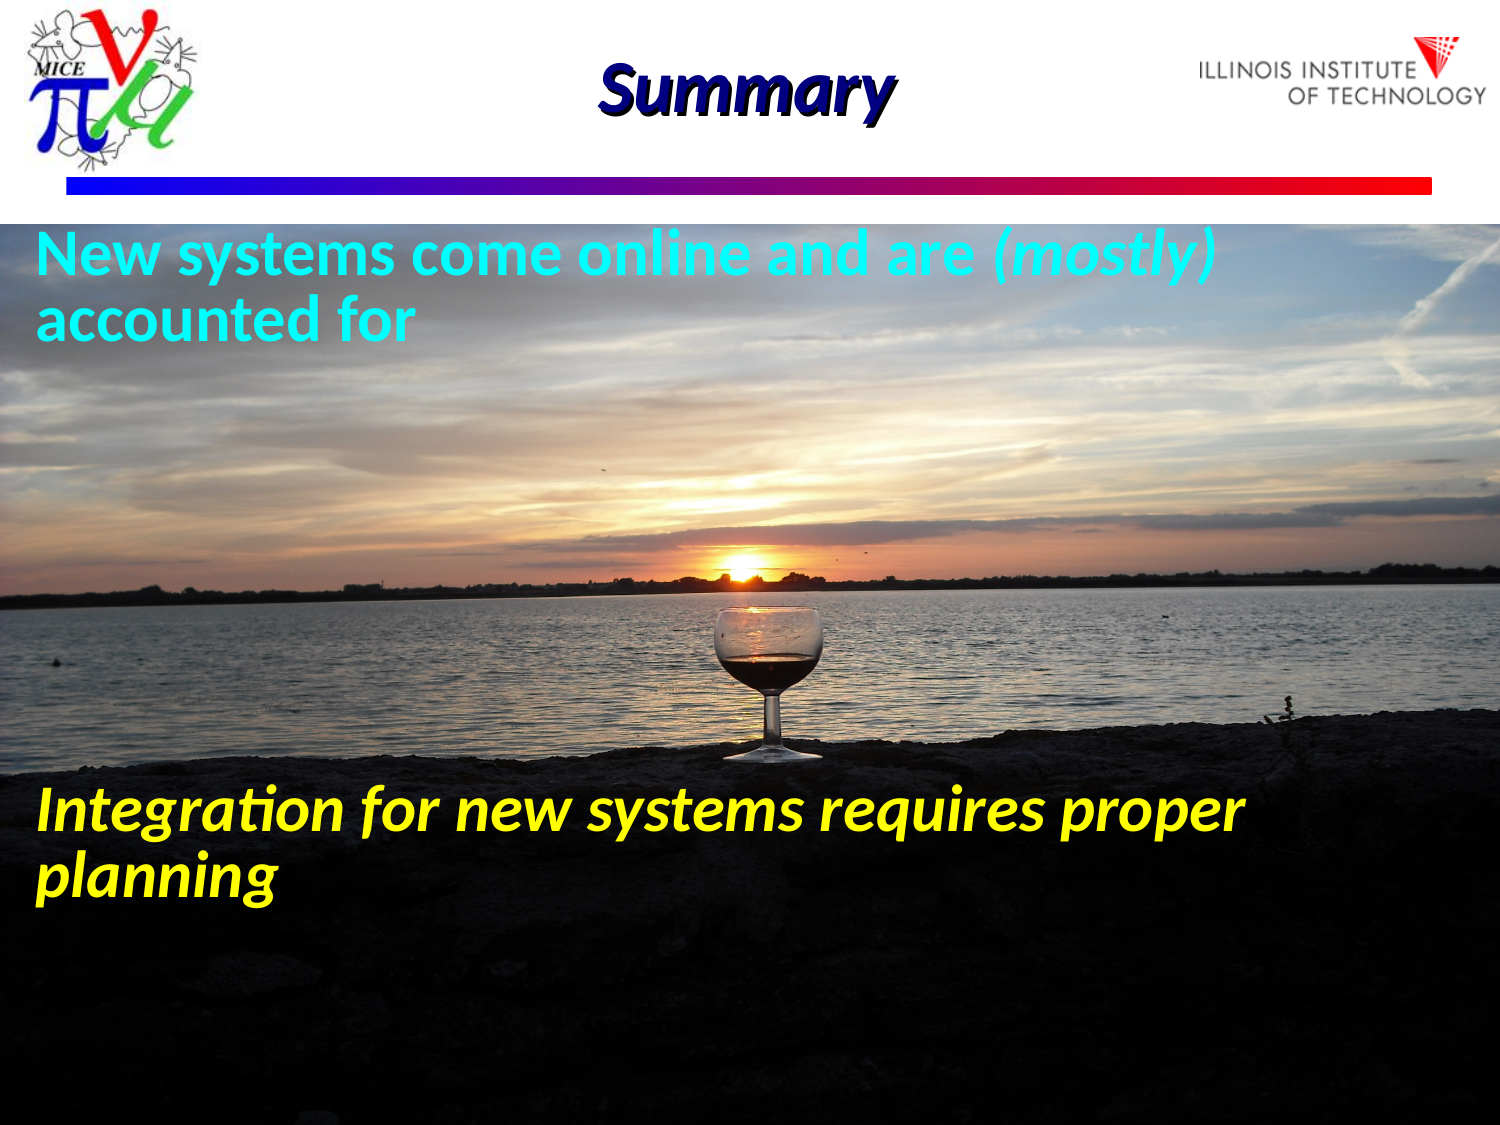

# Summary
New systems come online and are (mostly) accounted for
Integration for new systems requires proper planning
14